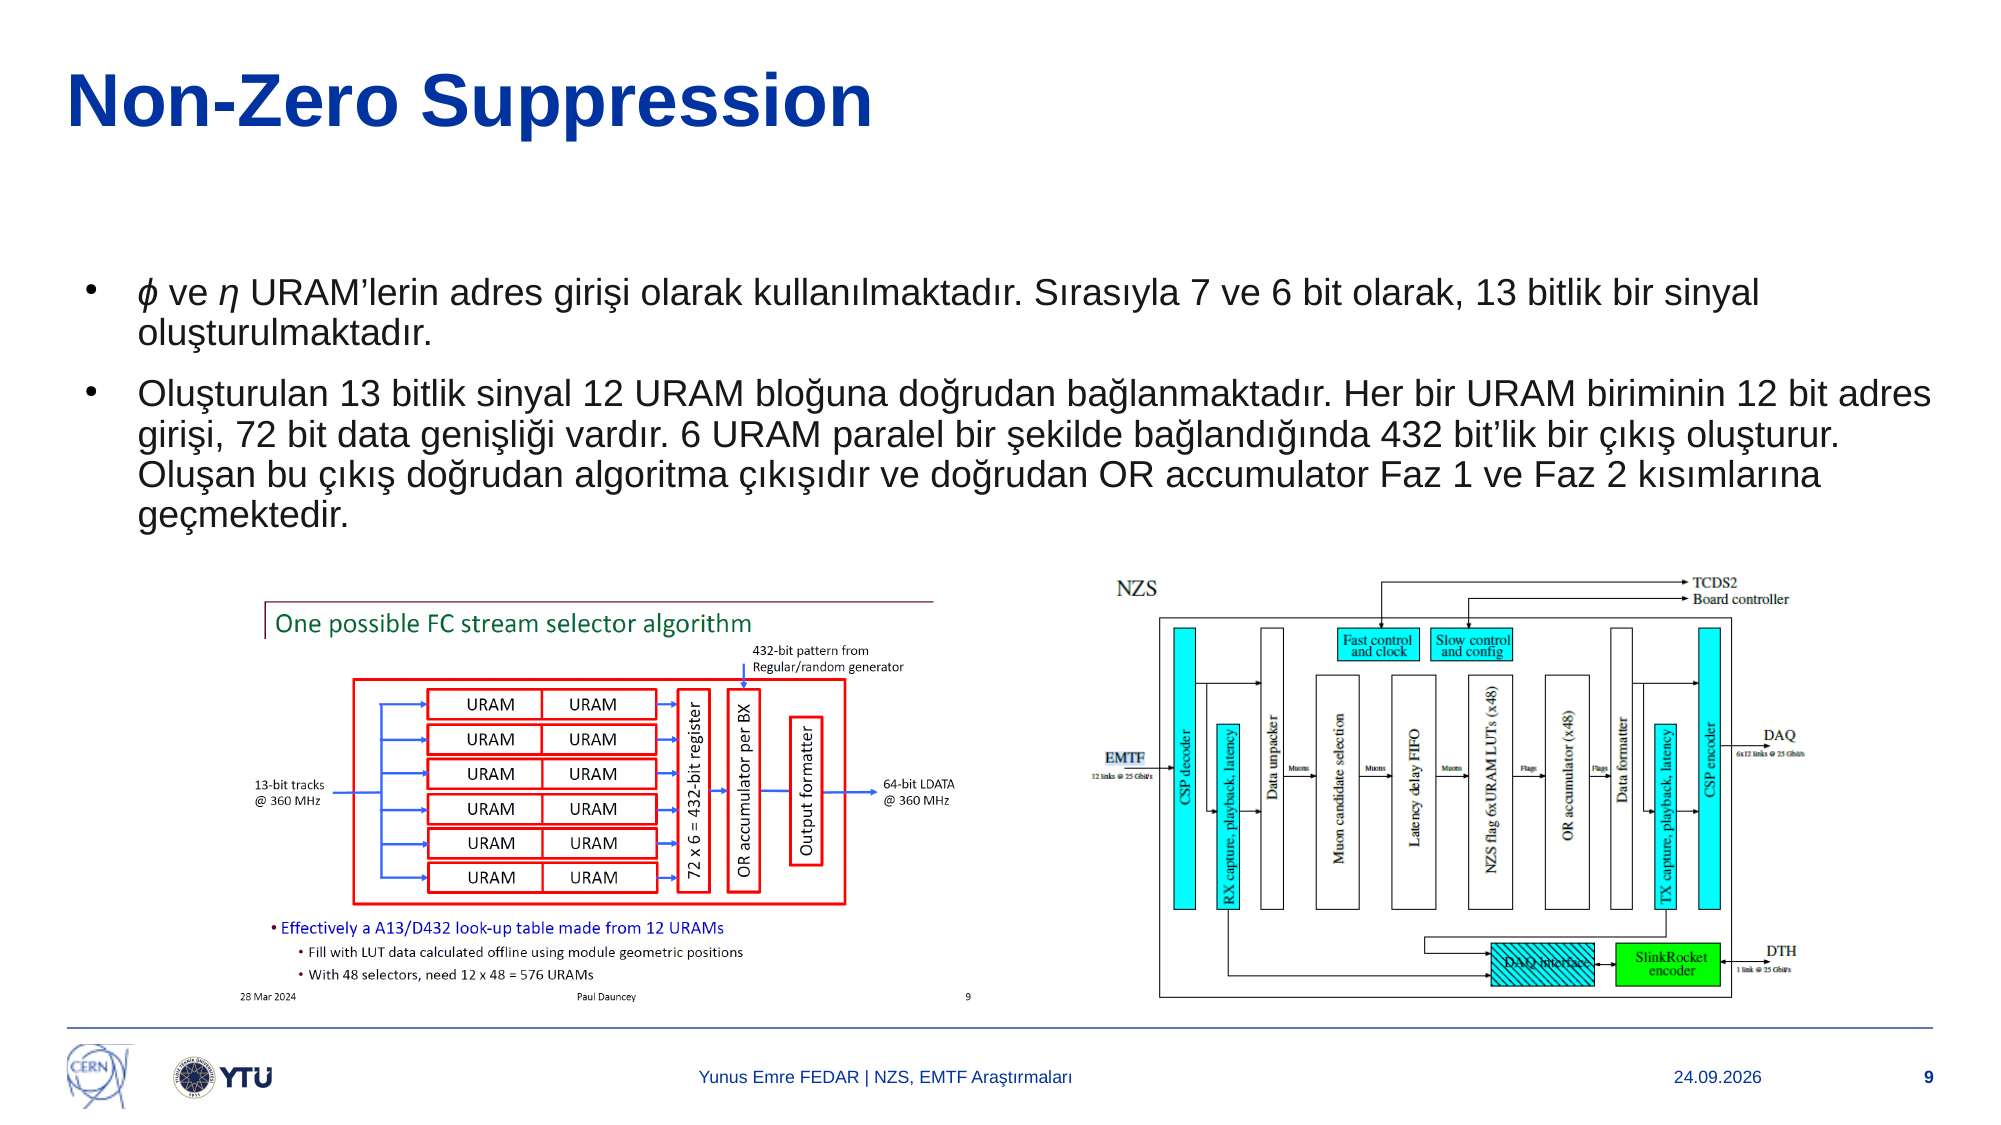

# Non-Zero Suppression
ϕ ve ƞ URAM’lerin adres girişi olarak kullanılmaktadır. Sırasıyla 7 ve 6 bit olarak, 13 bitlik bir sinyal oluşturulmaktadır.
Oluşturulan 13 bitlik sinyal 12 URAM bloğuna doğrudan bağlanmaktadır. Her bir URAM biriminin 12 bit adres girişi, 72 bit data genişliği vardır. 6 URAM paralel bir şekilde bağlandığında 432 bit’lik bir çıkış oluşturur. Oluşan bu çıkış doğrudan algoritma çıkışıdır ve doğrudan OR accumulator Faz 1 ve Faz 2 kısımlarına geçmektedir.
Yunus Emre FEDAR | NZS, EMTF Araştırmaları